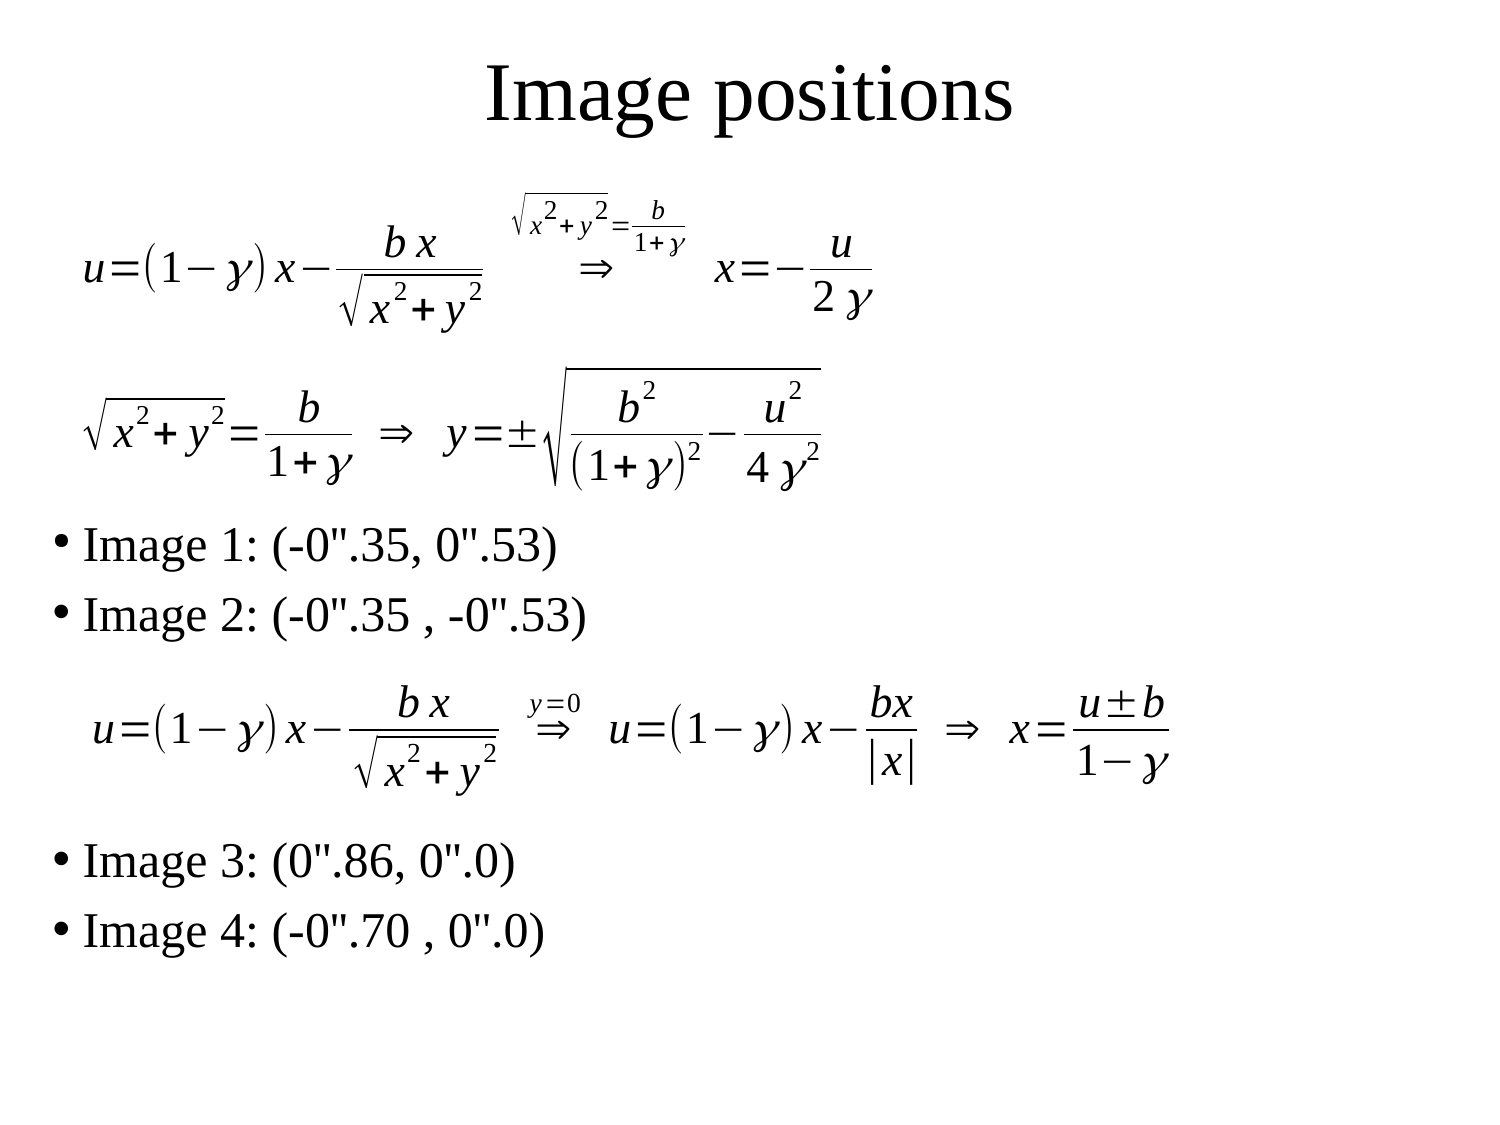

Image positions
# Image 1: (-0''.35, 0''.53)
Image 2: (-0''.35 , -0''.53)
Image 3: (0''.86, 0''.0)
Image 4: (-0''.70 , 0''.0)